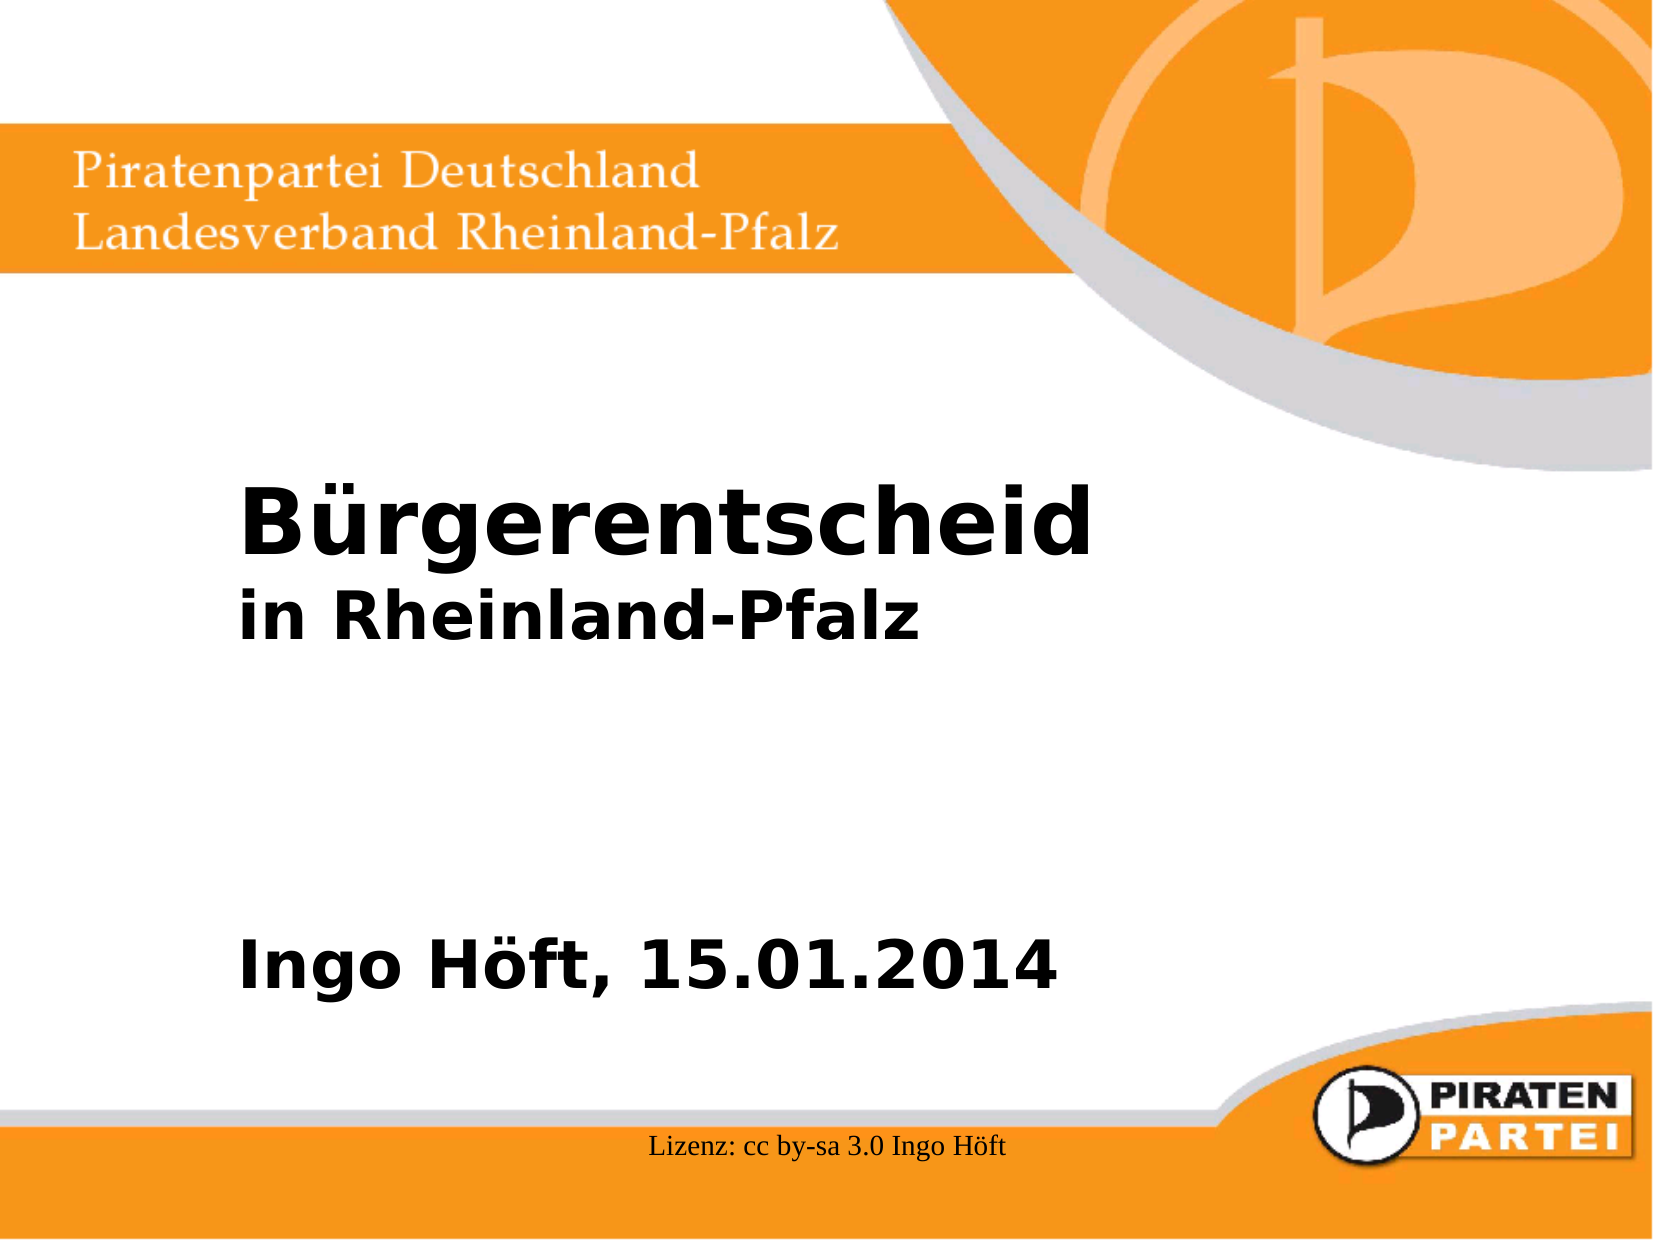

Bürgerentscheid
in Rheinland-Pfalz
Ingo Höft, 15.01.2014
Lizenz: cc by-sa 3.0 Ingo Höft